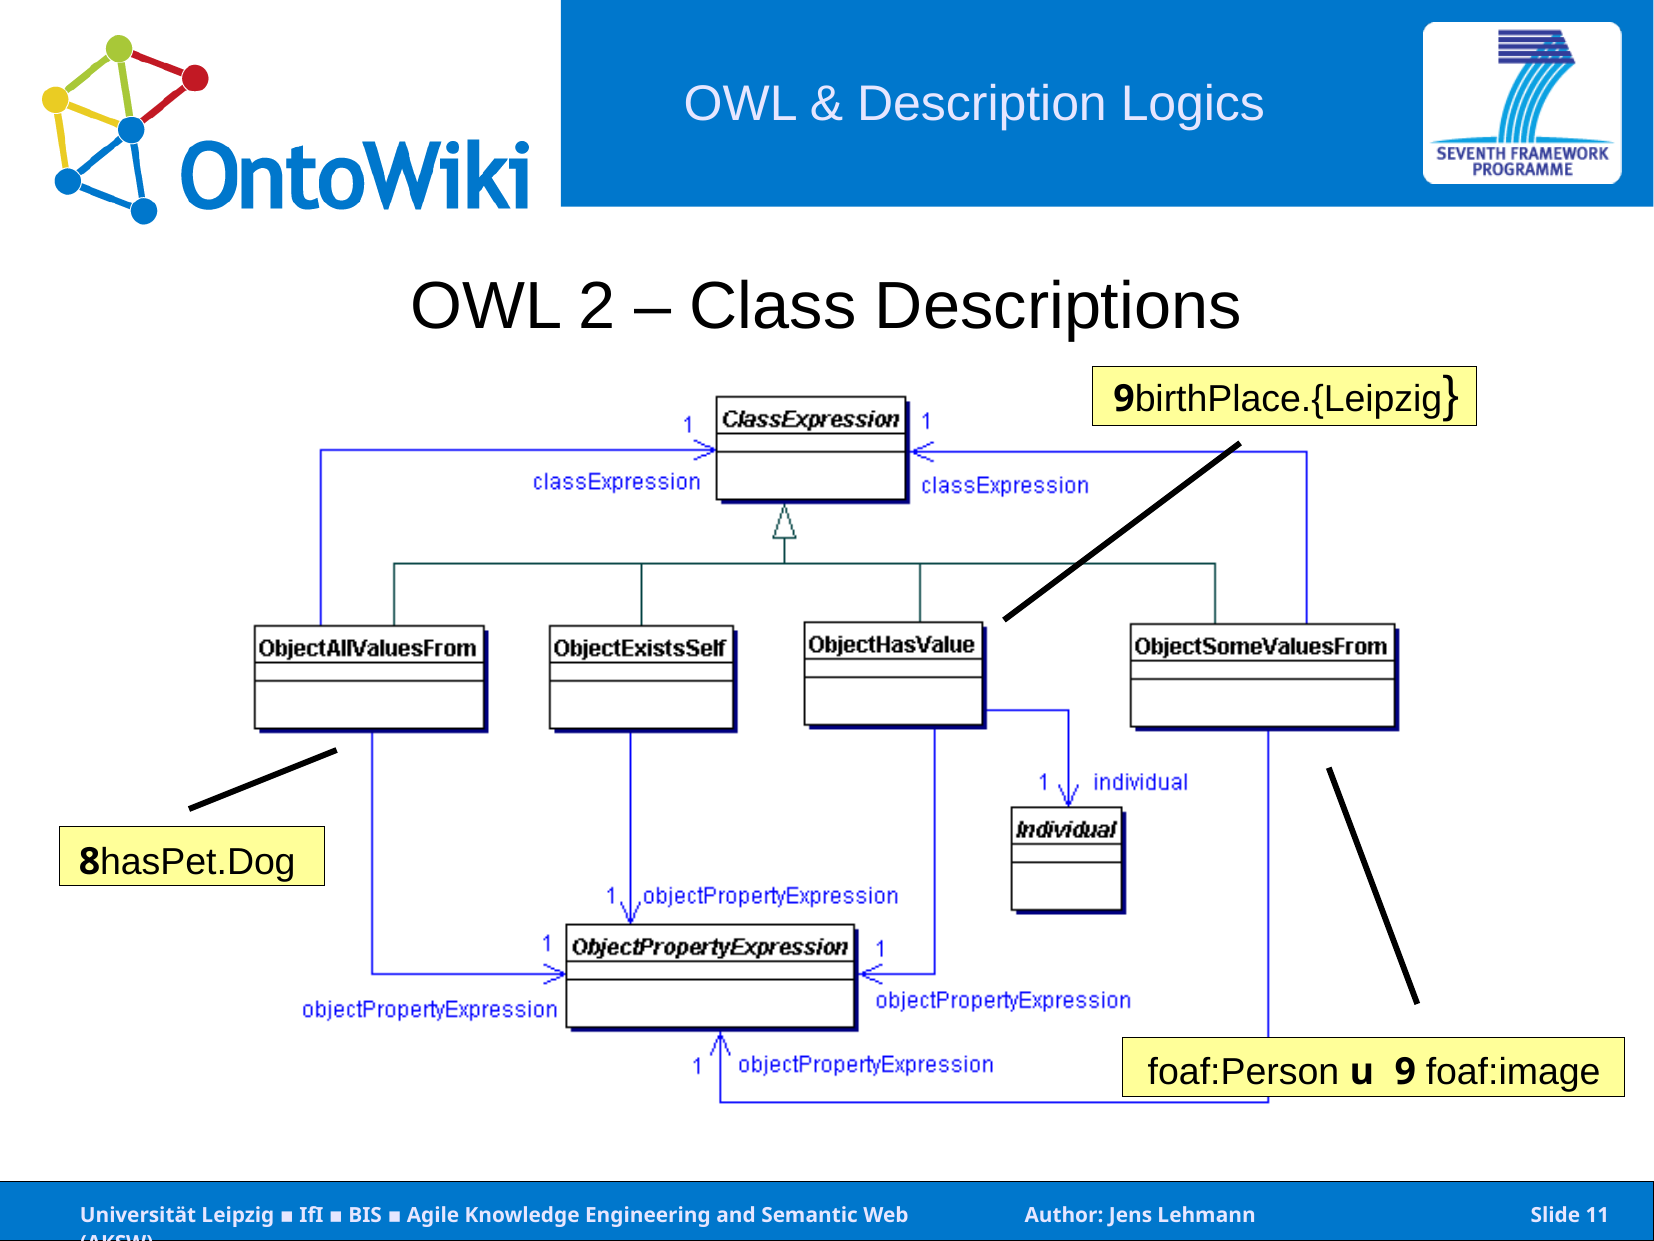

# OWL 2 – Class Descriptions
9birthPlace.{Leipzig}
8hasPet.Dog
foaf:Person u 9 foaf:image